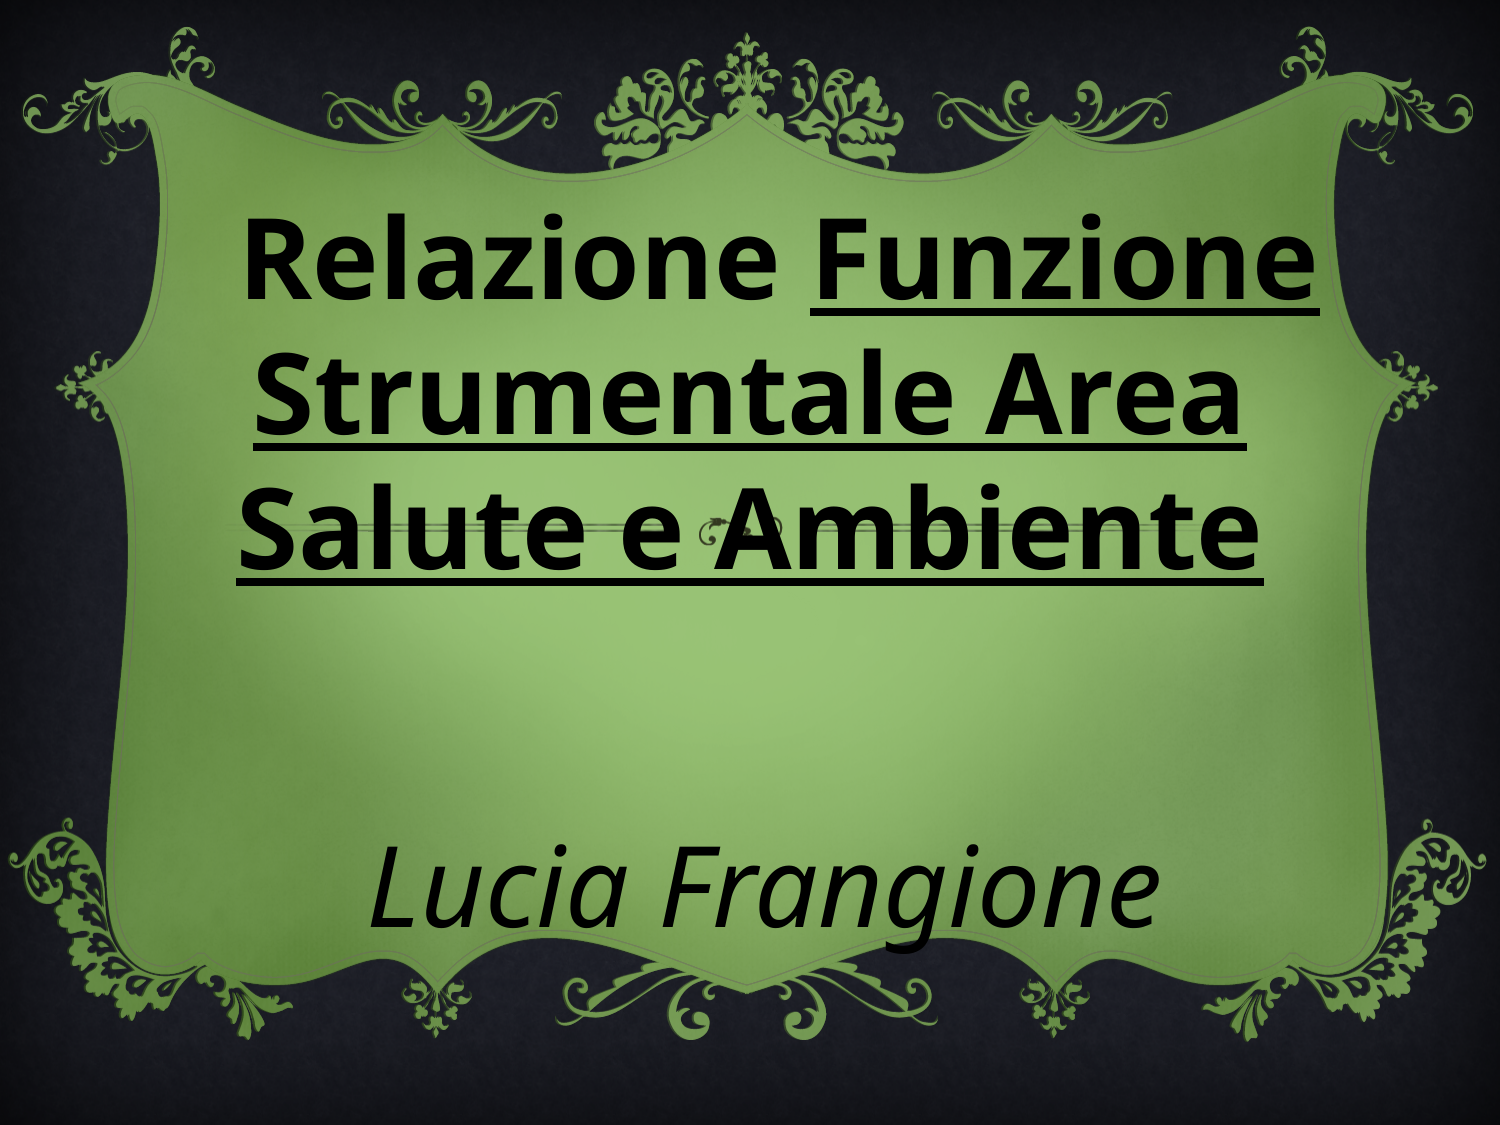

# Relazione Funzione Strumentale Area Salute e Ambiente
 Lucia Frangione